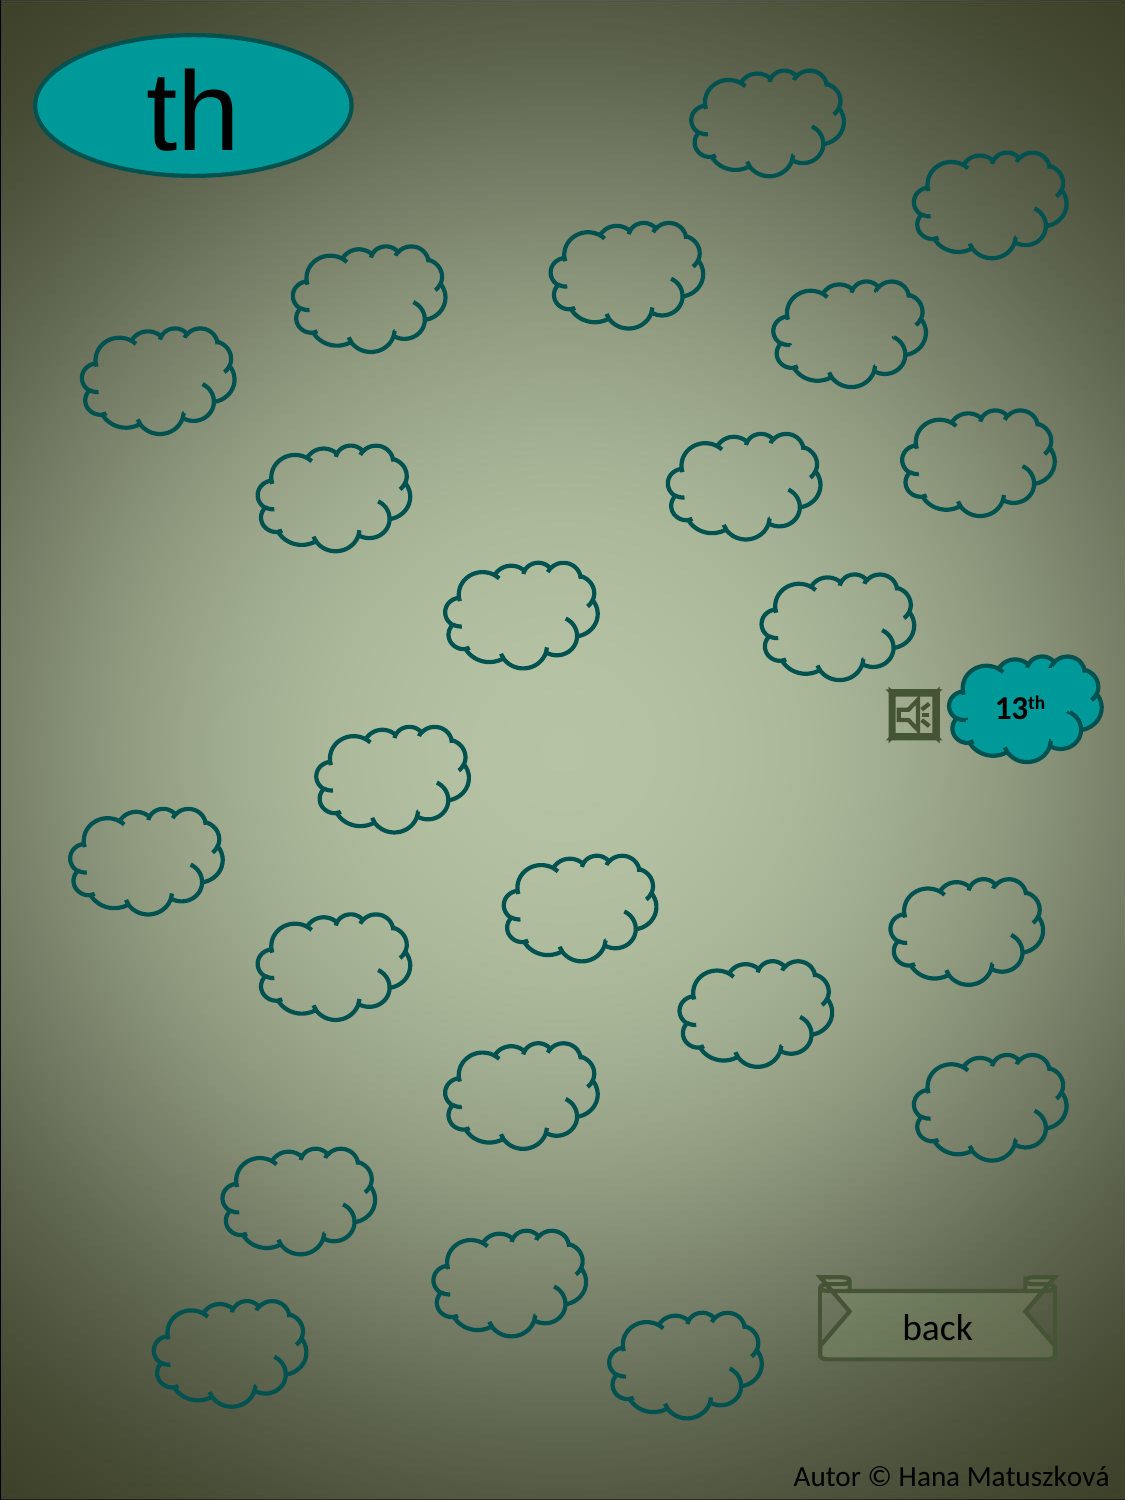

th
13th
back
Autor © Hana Matuszková